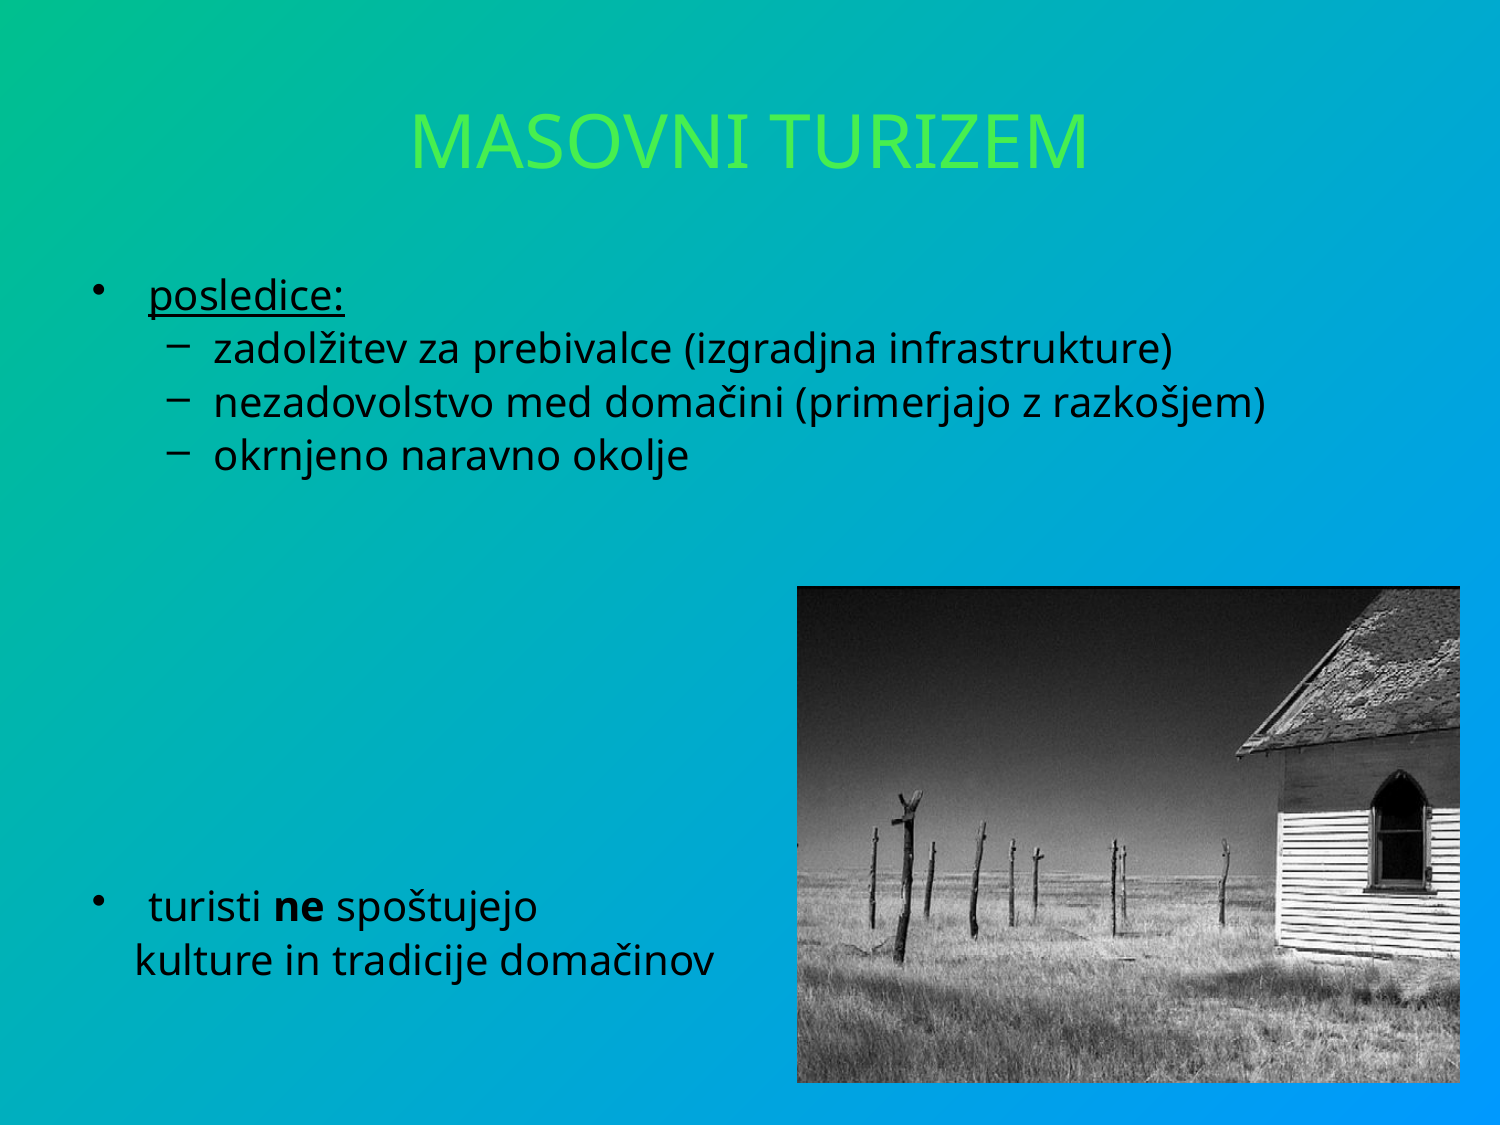

# MASOVNI TURIZEM
posledice:
zadolžitev za prebivalce (izgradjna infrastrukture)
nezadovolstvo med domačini (primerjajo z razkošjem)
okrnjeno naravno okolje
turisti ne spoštujejo
 kulture in tradicije domačinov